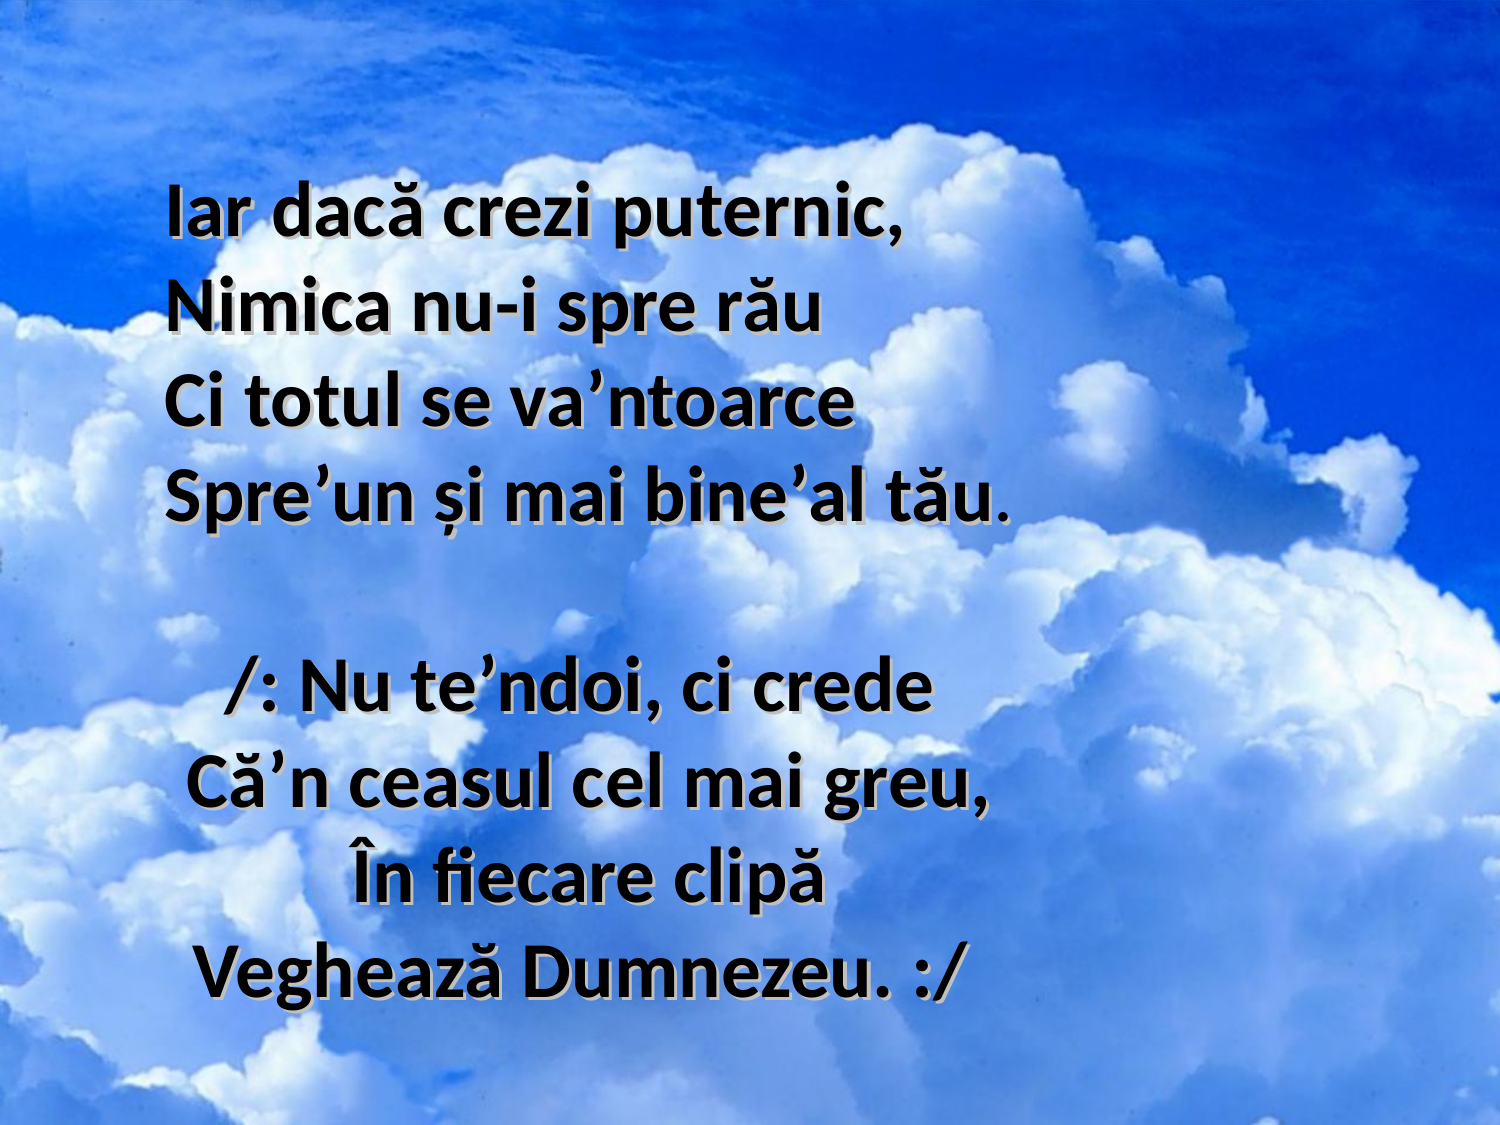

Iar dacă crezi puternic,
Nimica nu-i spre rău
Ci totul se va’ntoarce
Spre’un și mai bine’al tău.
/: Nu te’ndoi, ci crede
Că’n ceasul cel mai greu,
În fiecare clipă
Veghează Dumnezeu. :/